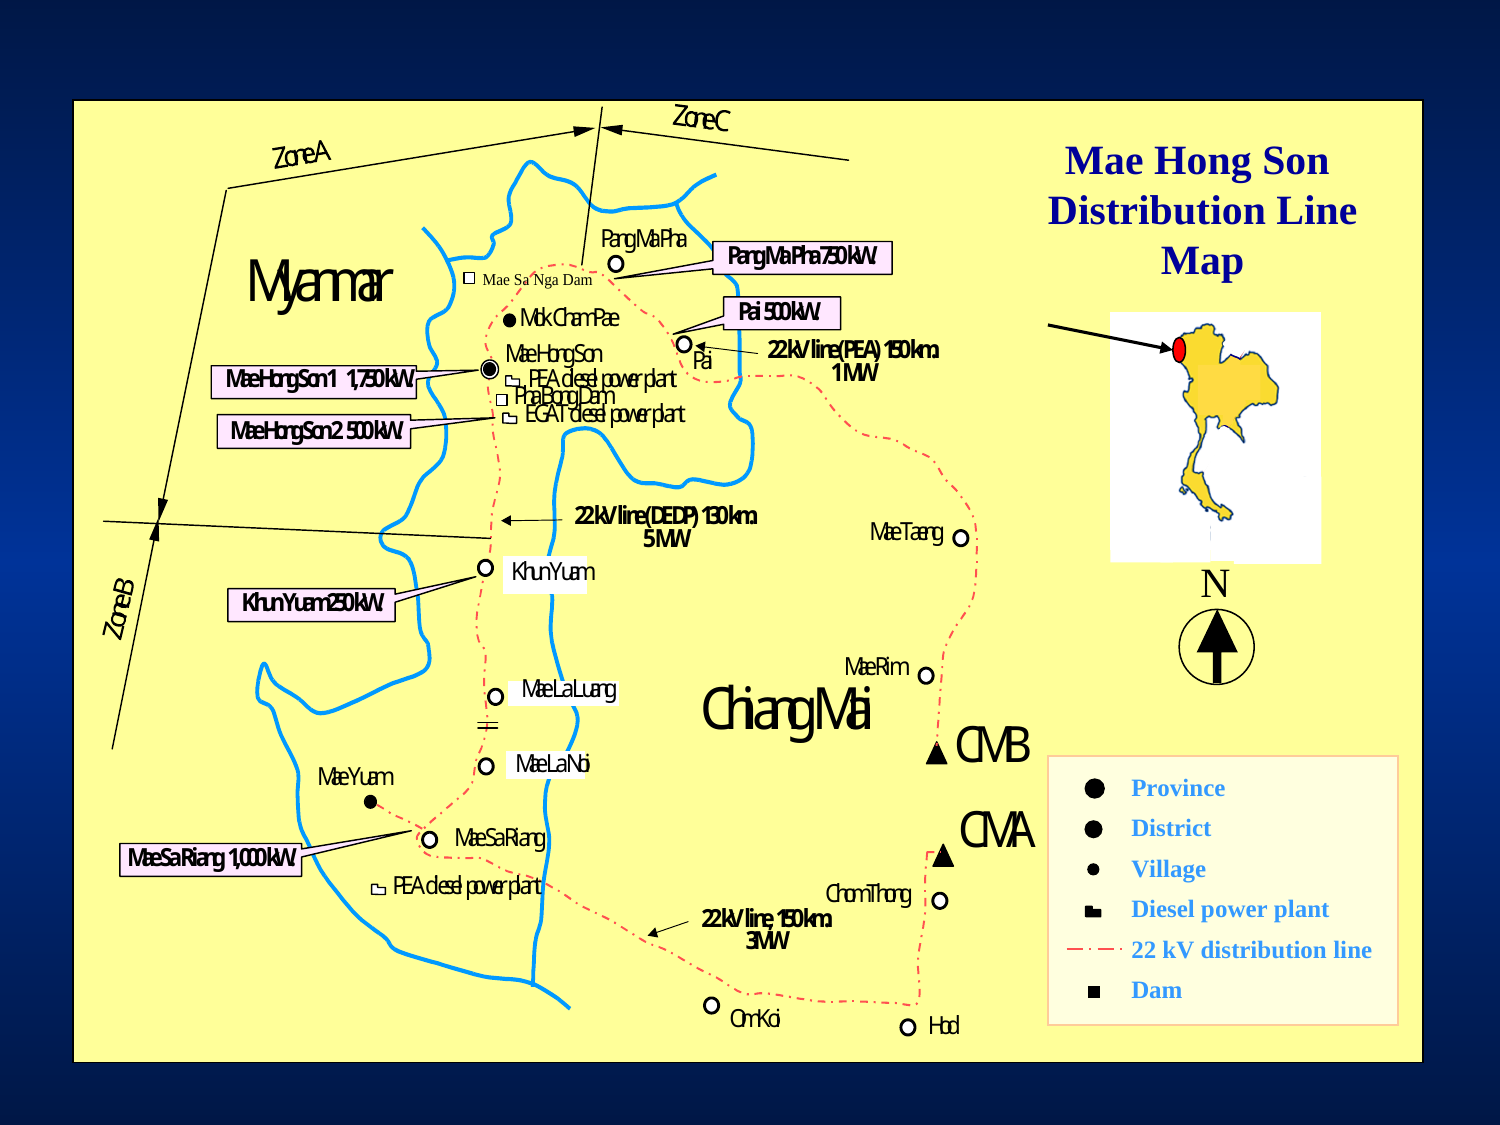

Mae Hong Son
 Distribution Line
 Map
N
Province
District
Village
Diesel power plant
22 kV distribution line
Dam